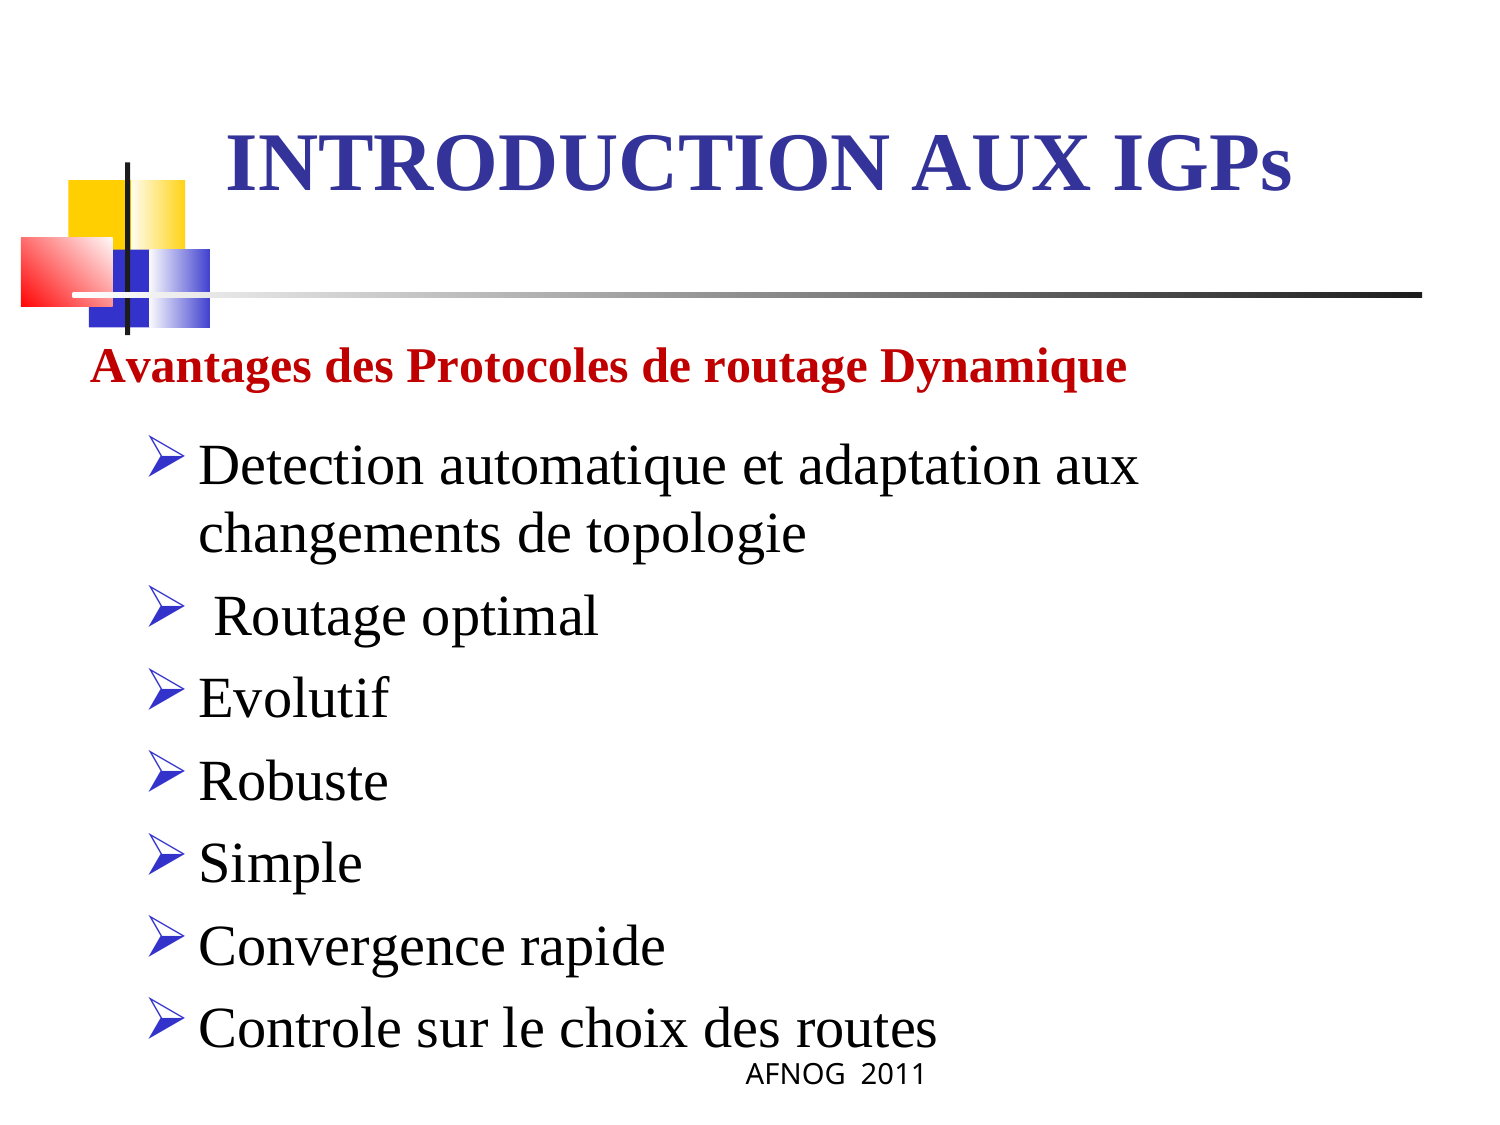

INTRODUCTION AUX IGPs
Avantages des Protocoles de routage Dynamique
Detection automatique et adaptation aux changements de topologie
 Routage optimal
Evolutif
Robuste
Simple
Convergence rapide
Controle sur le choix des routes
AFNOG 2011